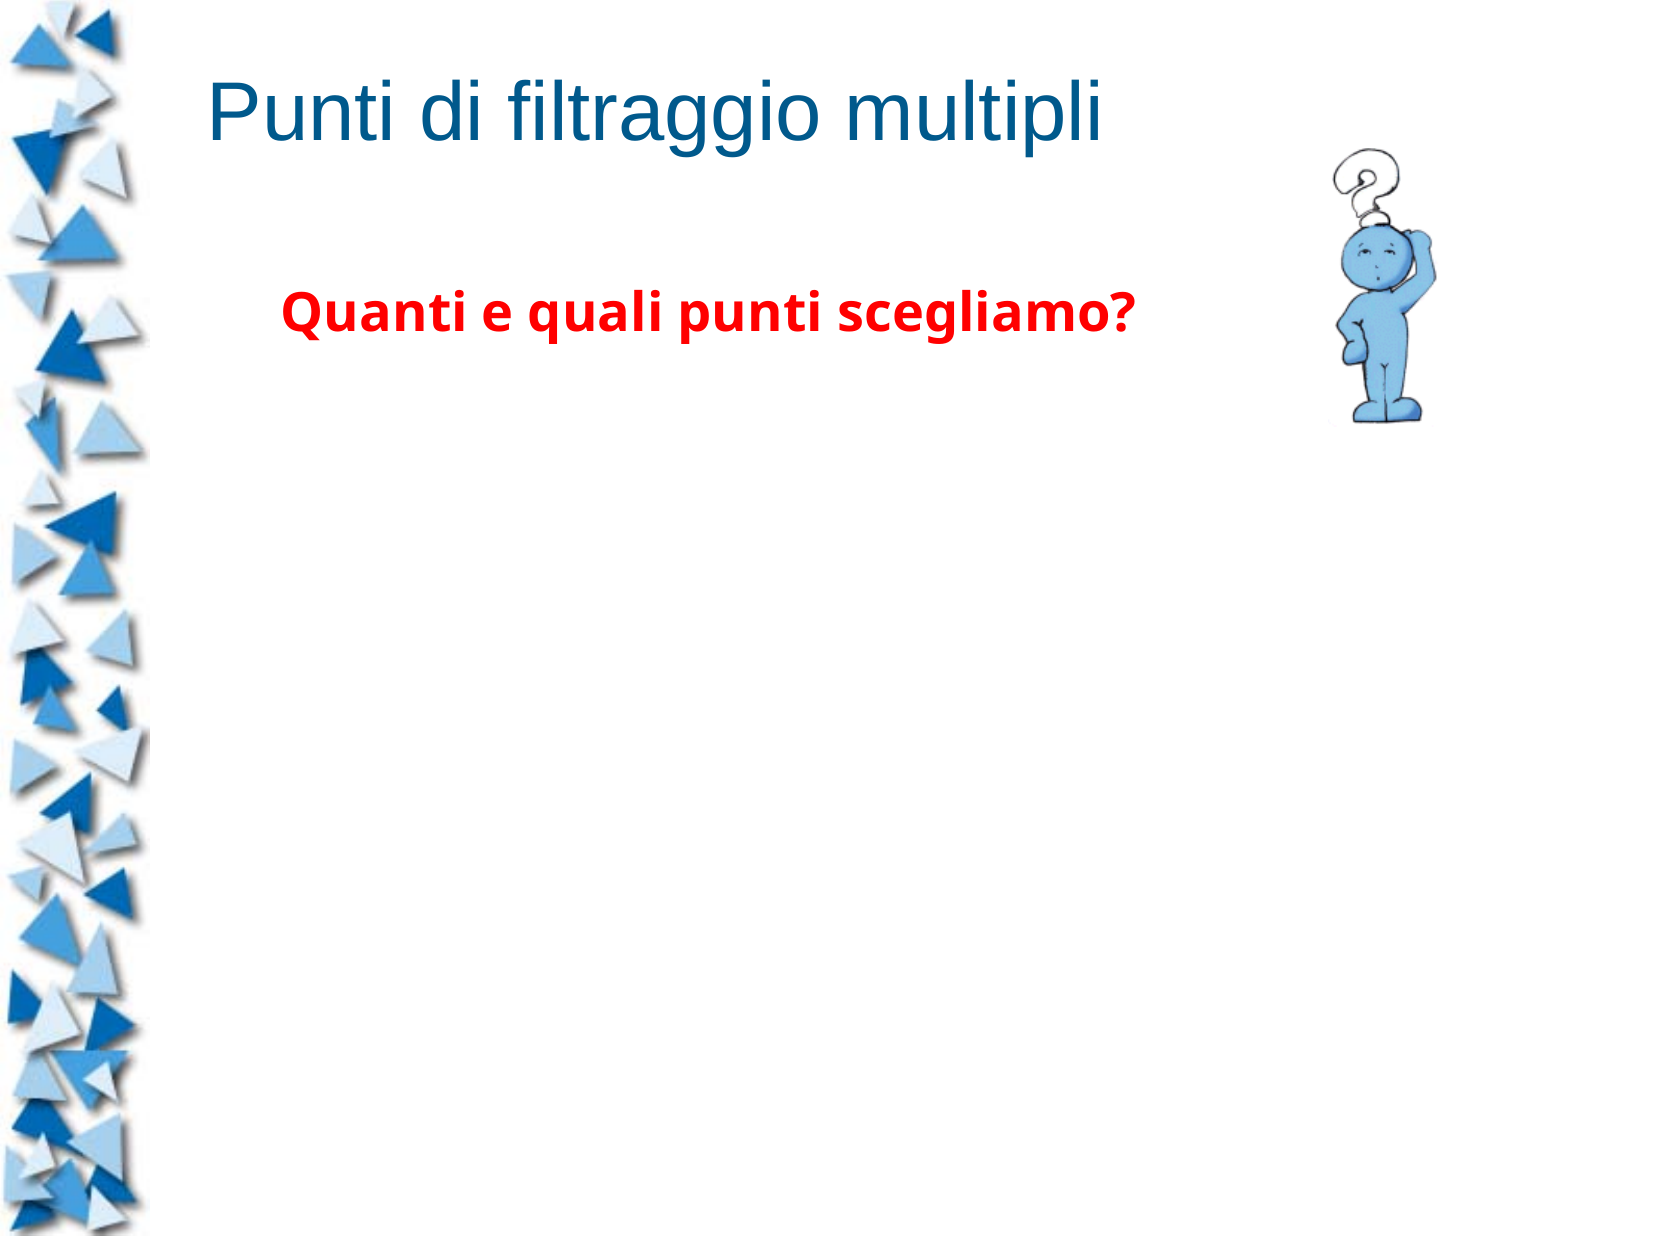

# Punti di filtraggio multipli
Quanti e quali punti scegliamo?